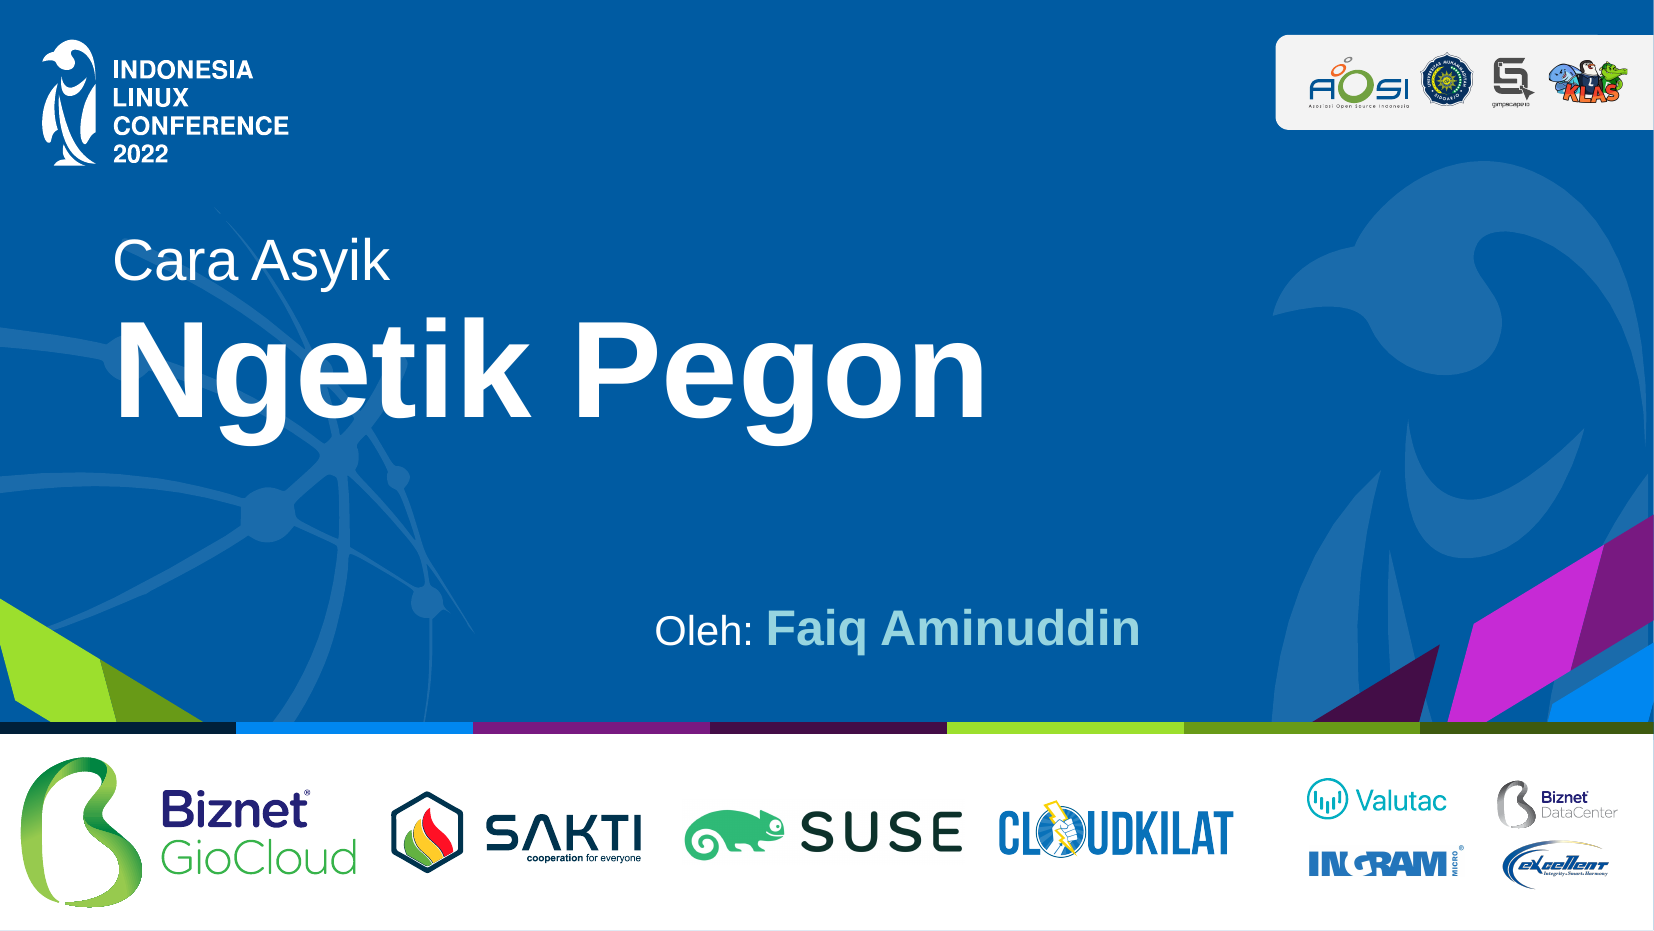

Cara Asyik
Ngetik Pegon
# Oleh: Faiq Aminuddin